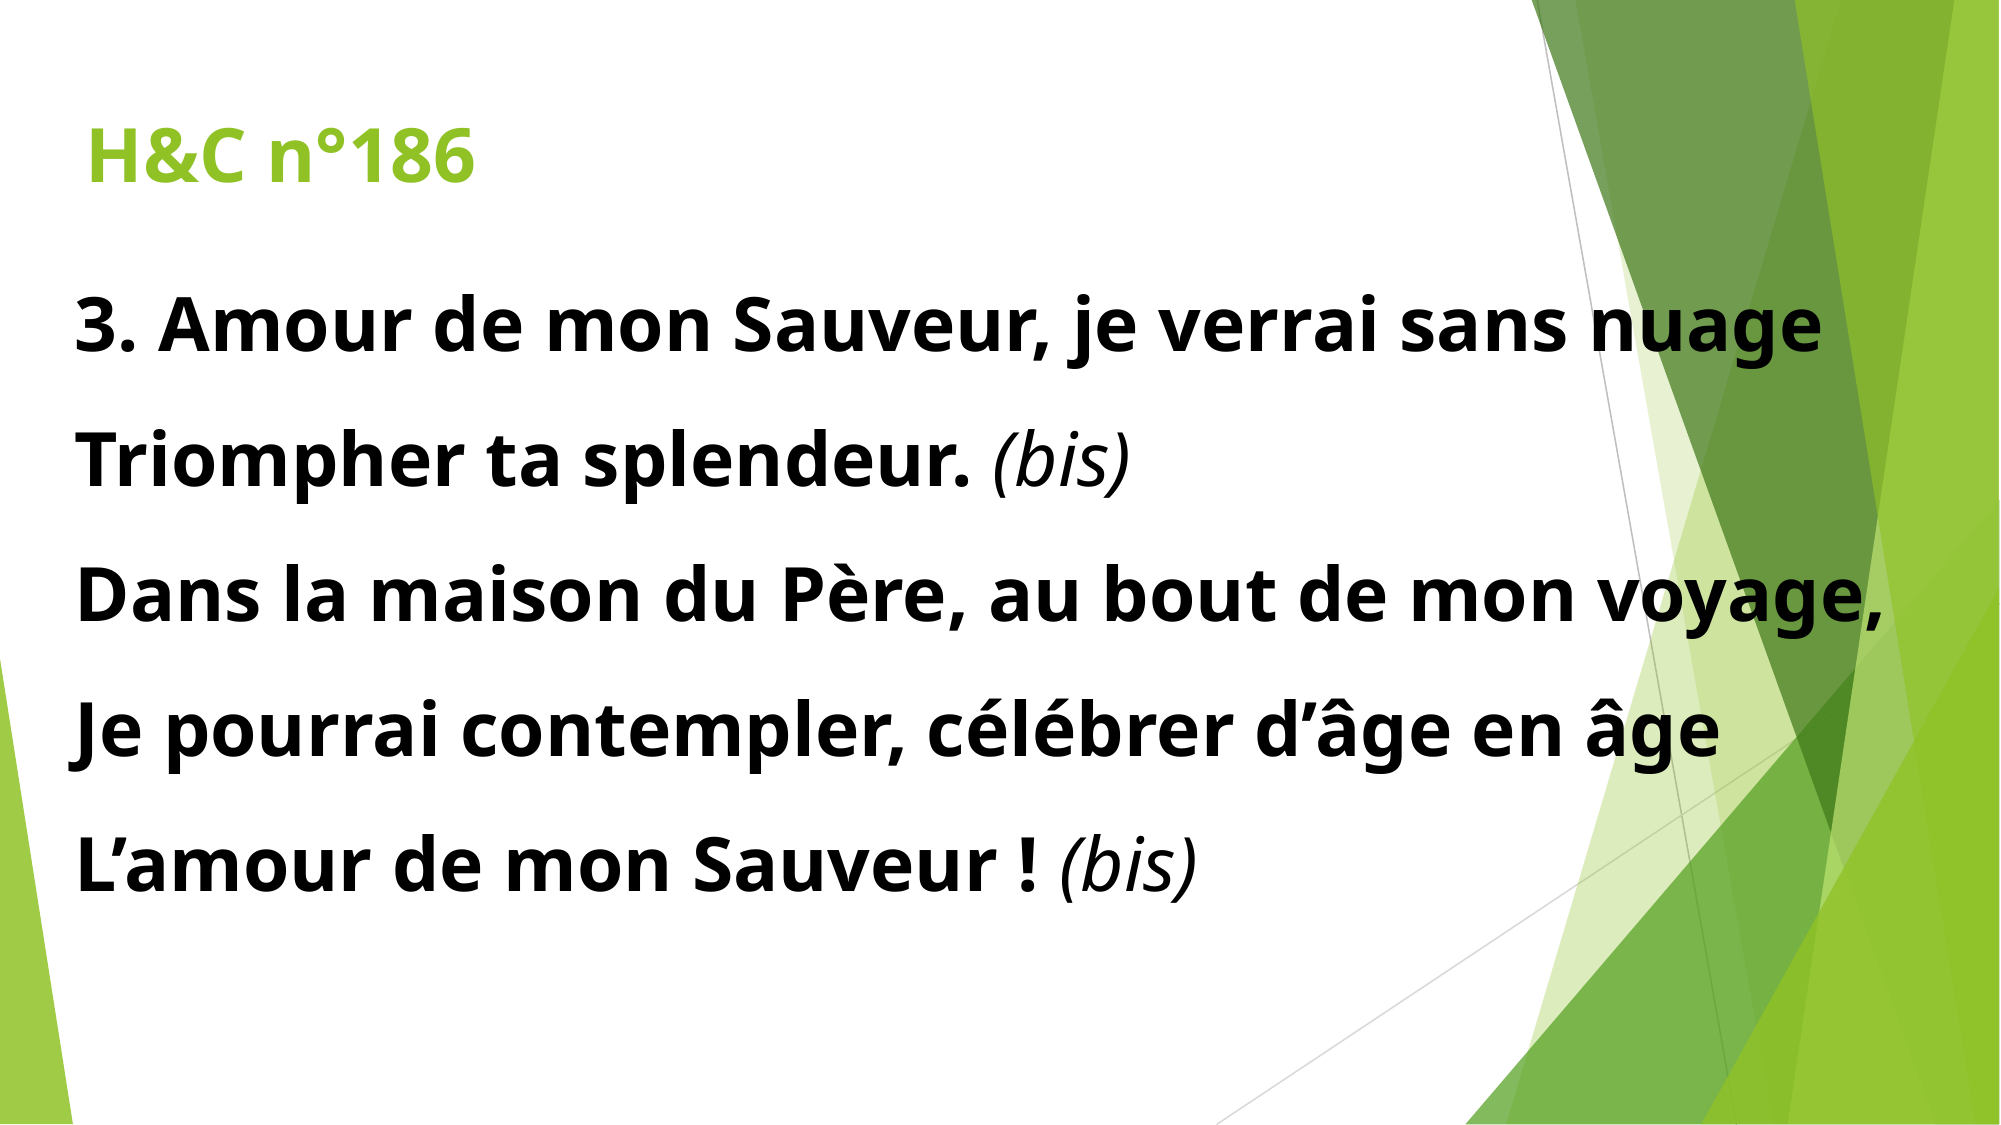

H&C n°186
3. Amour de mon Sauveur, je verrai sans nuage
Triompher ta splendeur. (bis)
Dans la maison du Père, au bout de mon voyage,
Je pourrai contempler, célébrer d’âge en âge
L’amour de mon Sauveur ! (bis)